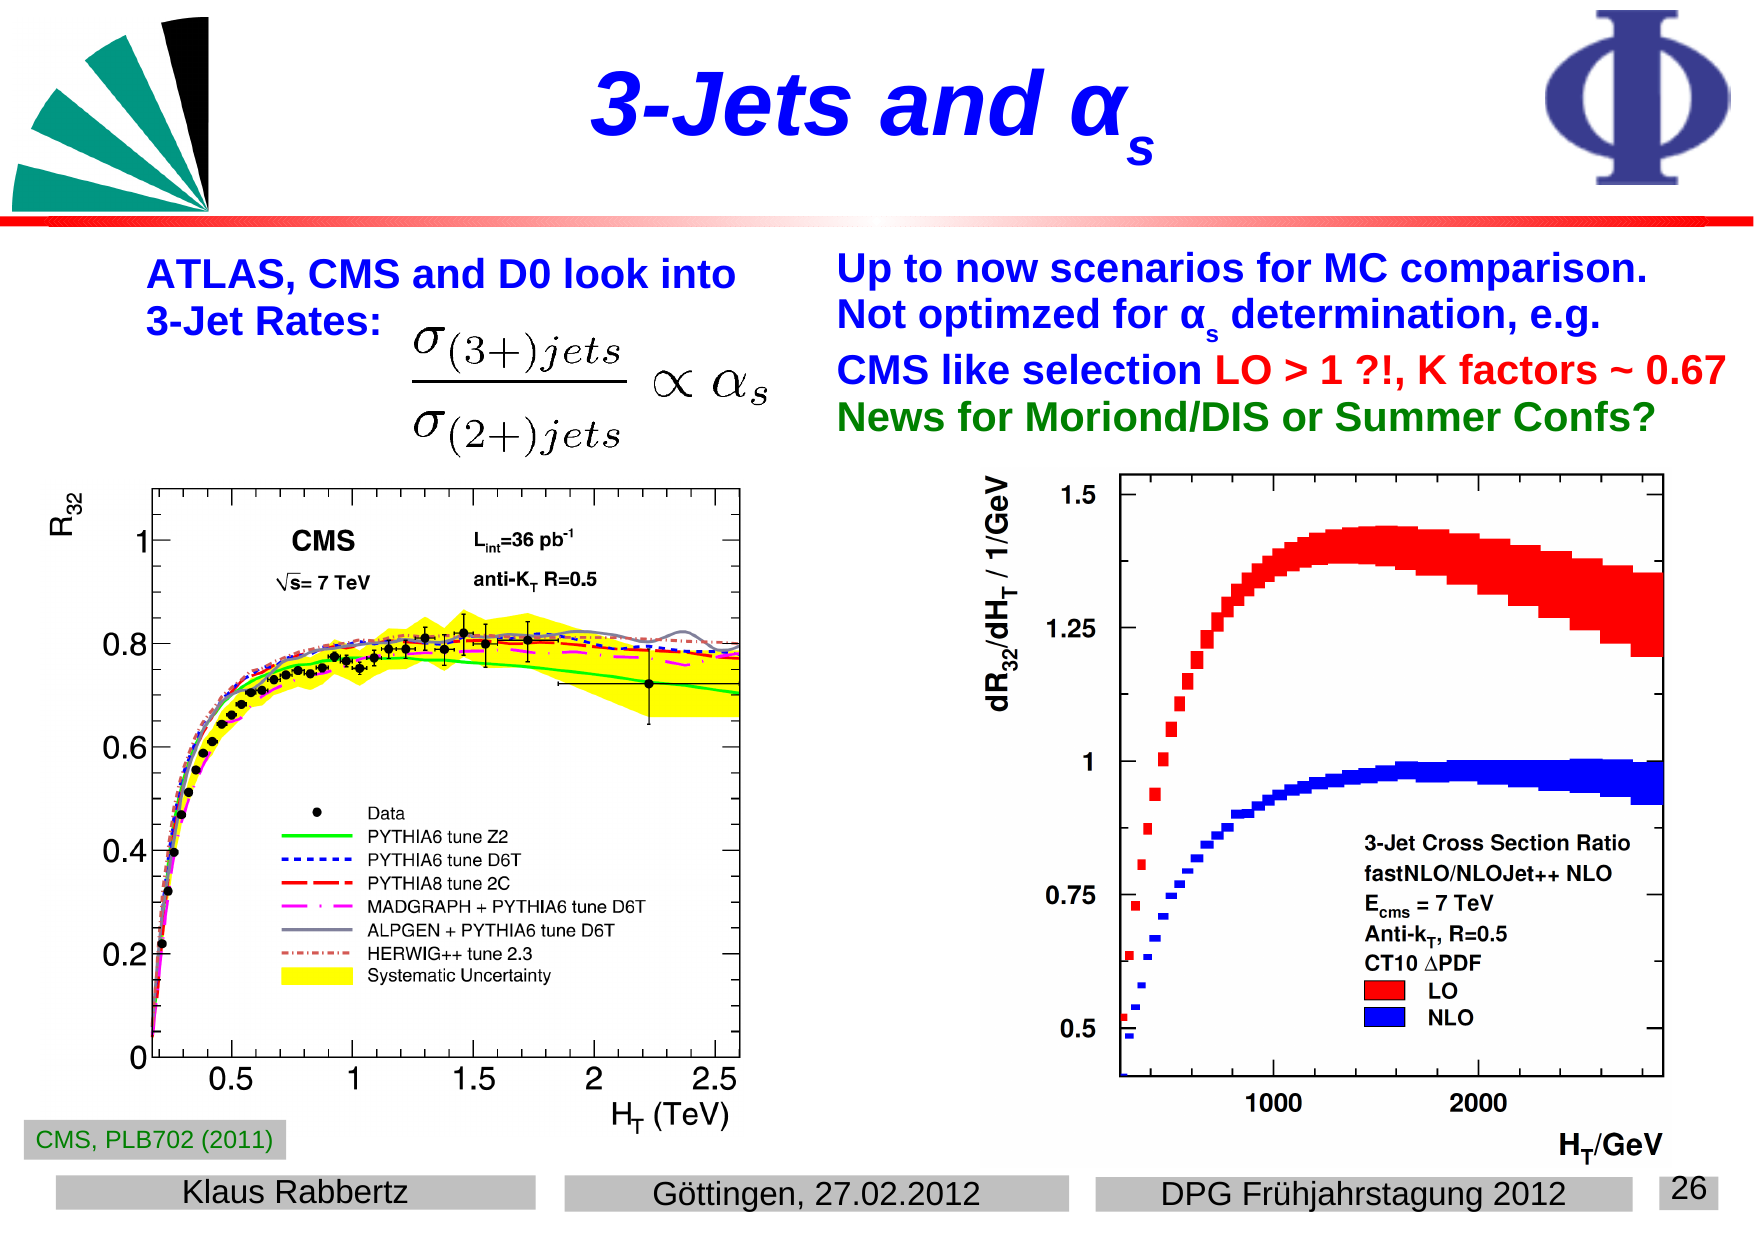

# 3-Jets and αs
Up to now scenarios for MC comparison.
Not optimzed for αs determination, e.g.
CMS like selection LO > 1 ?!, K factors ~ 0.67
News for Moriond/DIS or Summer Confs?
ATLAS, CMS and D0 look into
3-Jet Rates:
CMS, PLB702 (2011)